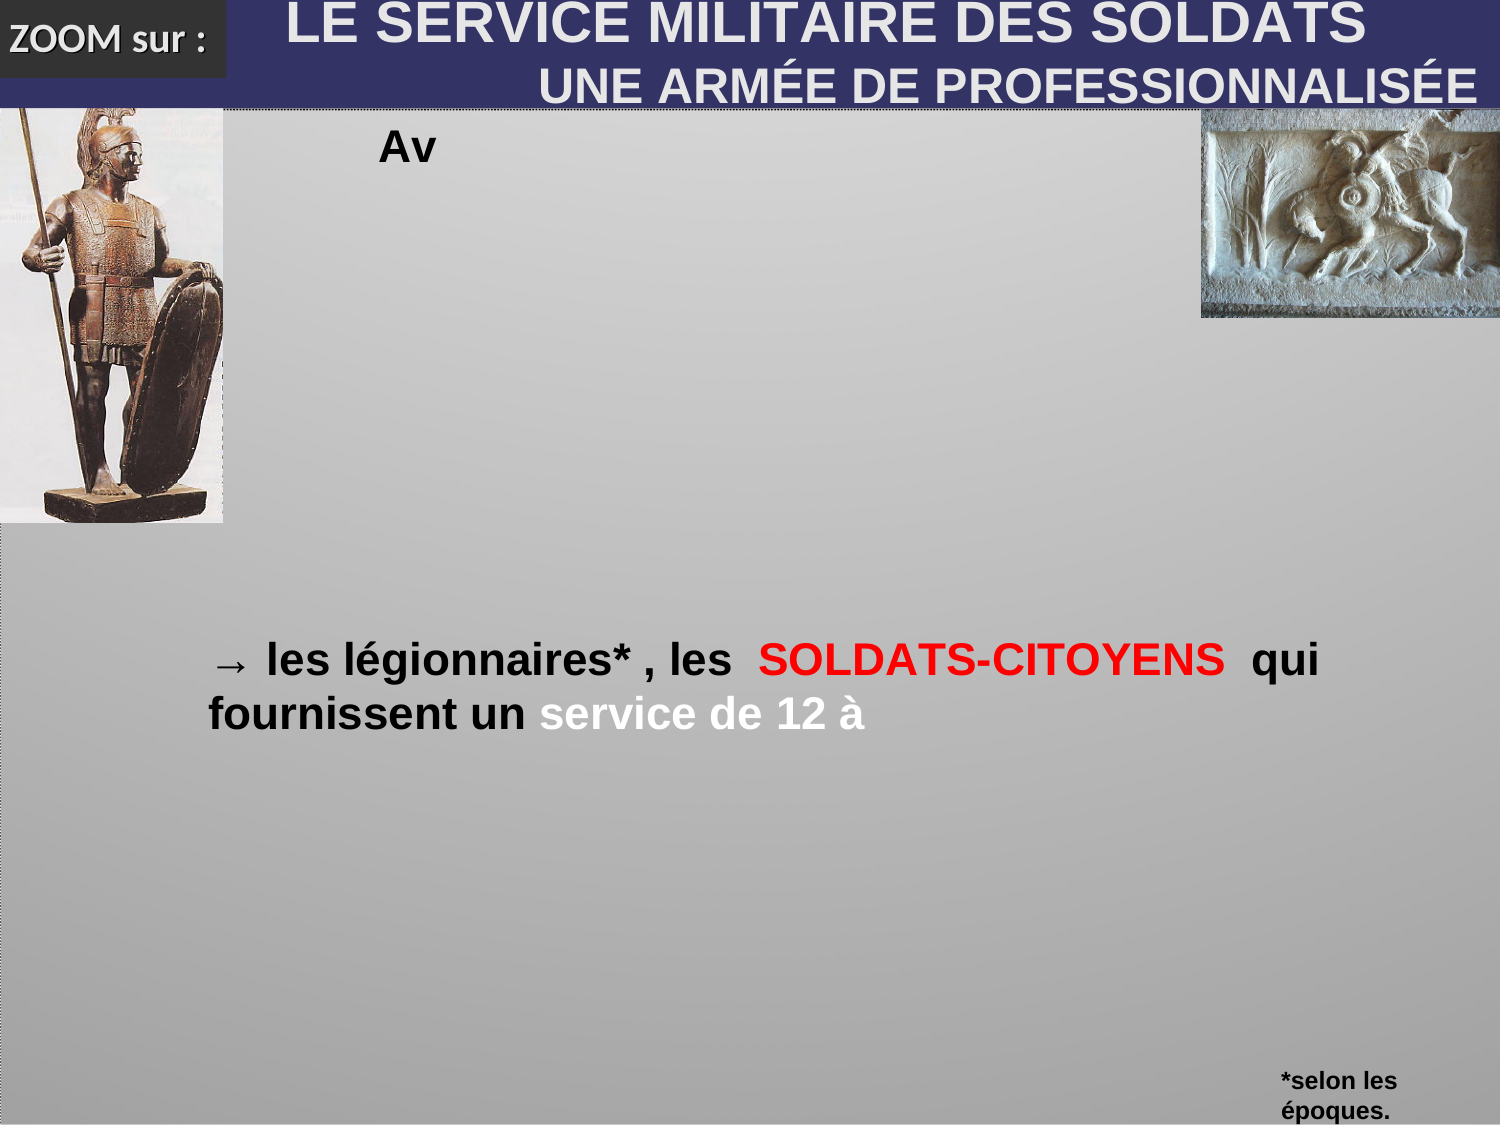

LE SERVICE MILITAIRE DES SOLDATS
						 UNE ARMÉE DE PROFESSIONNALISÉE
ZOOM sur :
	Av
→ les légionnaires* , les SOLDATS-CITOYENS qui fournissent un service de 12 à
*selon les époques.